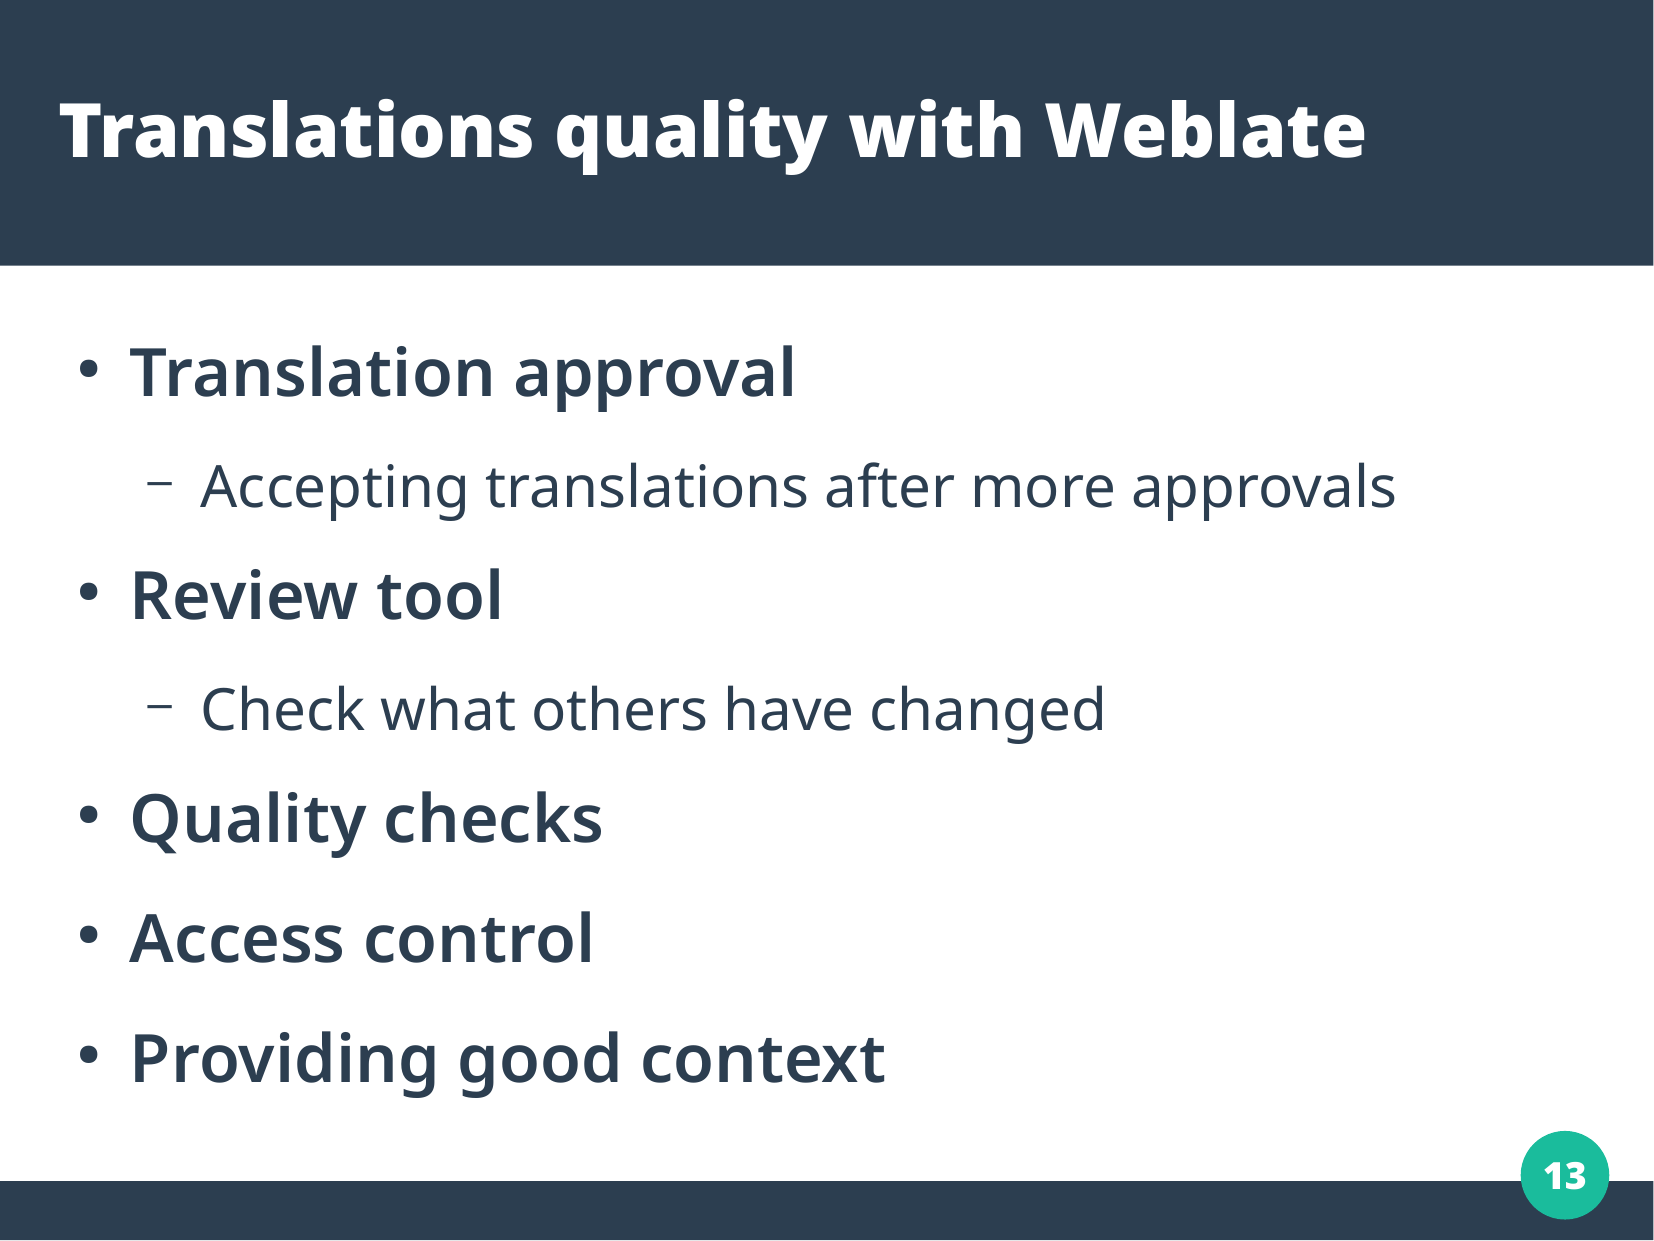

# Translations quality with Weblate
Translation approval
Accepting translations after more approvals
Review tool
Check what others have changed
Quality checks
Access control
Providing good context
13